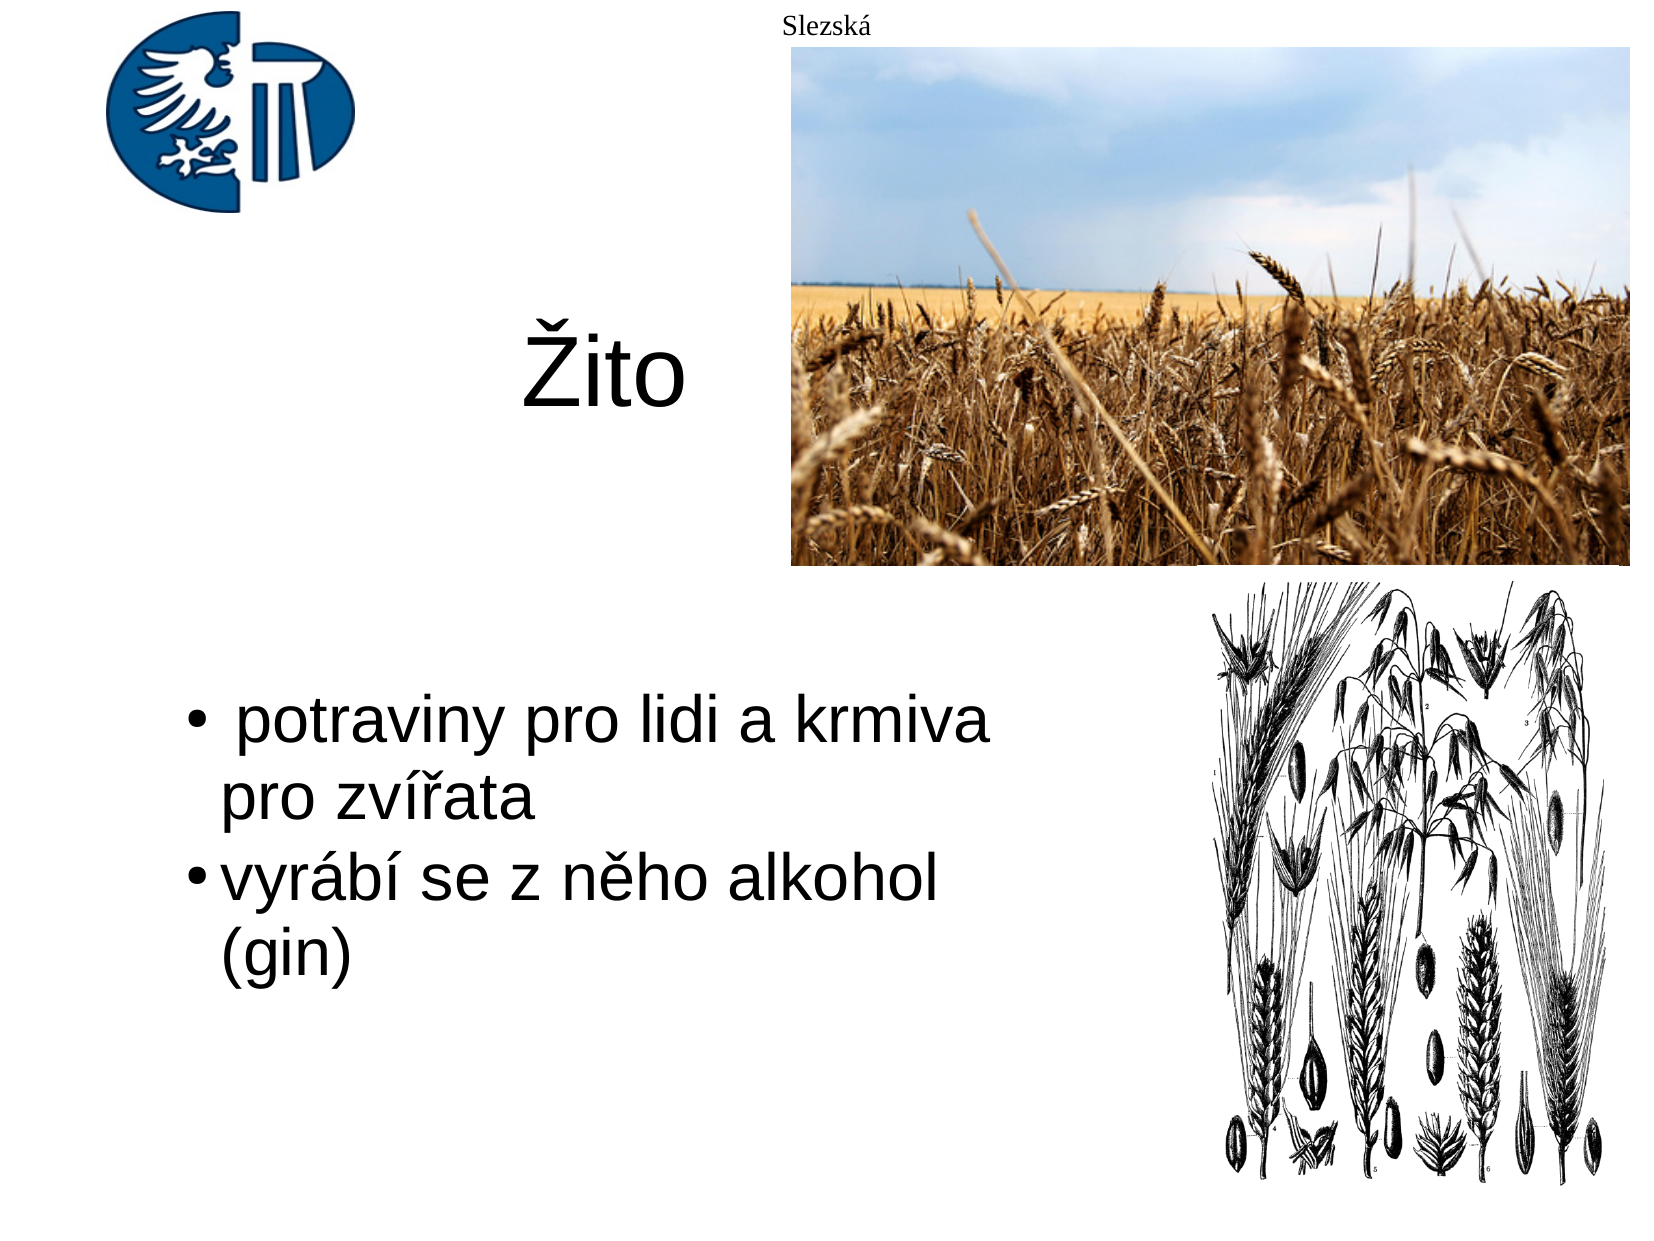

ahoj
# Žito
 potraviny pro lidi a krmiva pro zvířata
vyrábí se z něho alkohol (gin)